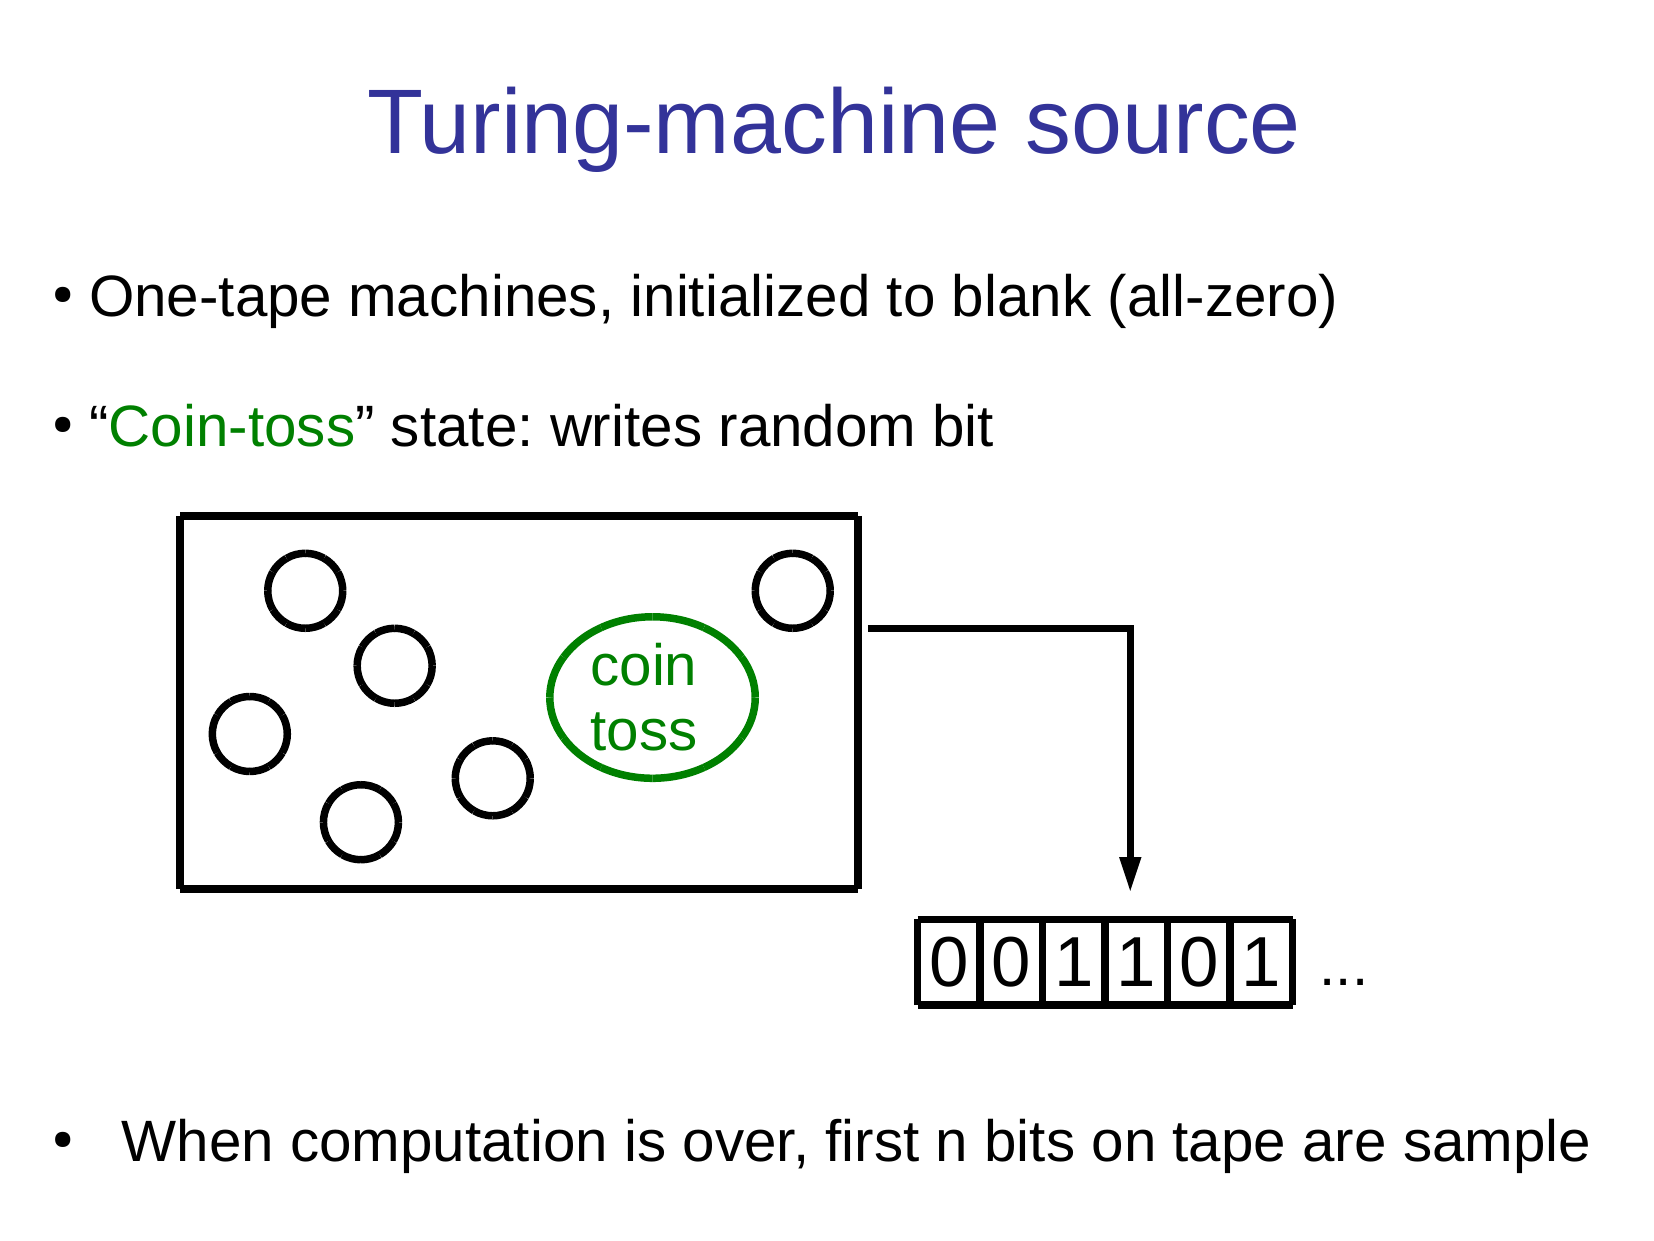

Turing-machine source
#
 One-tape machines, initialized to blank (all-zero)
 “Coin-toss” state: writes random bit
 When computation is over, first n bits on tape are sample
coin
toss
0
0
1
1
0
1
...